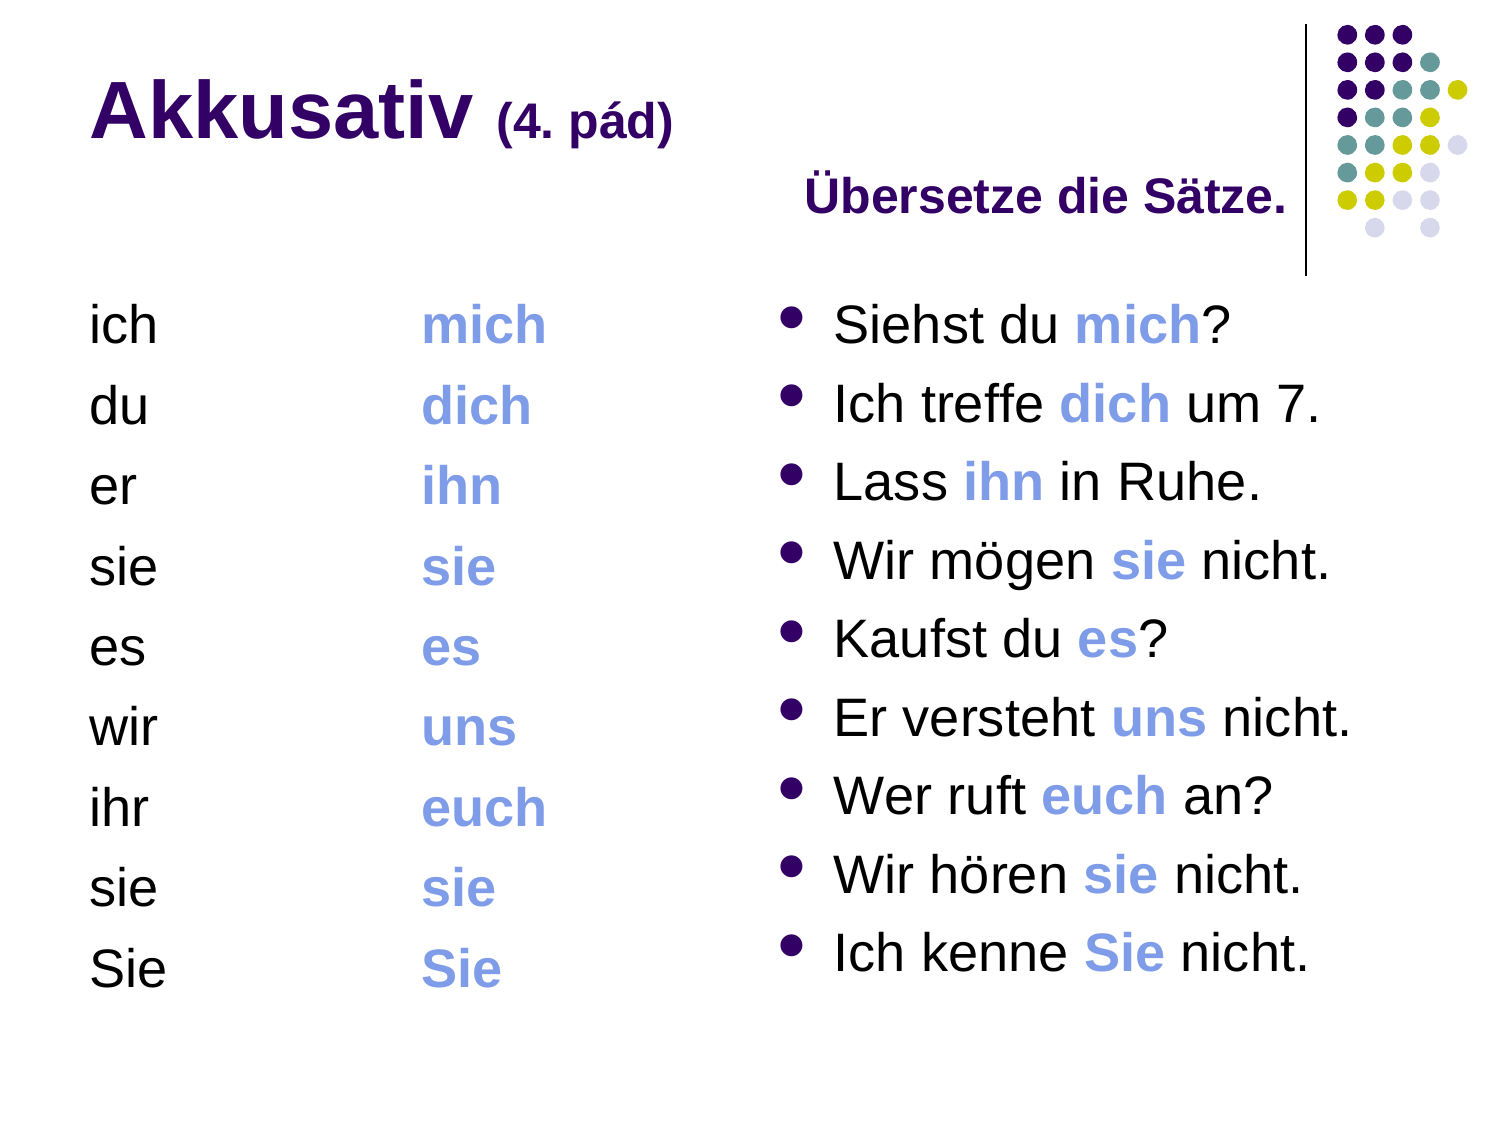

# Akkusativ (4. pád) Übersetze die Sätze.
| ich | mich |
| --- | --- |
| du | dich |
| er | ihn |
| sie | sie |
| es | es |
| wir | uns |
| ihr | euch |
| sie | sie |
| Sie | Sie |
Siehst du mich?
Ich treffe dich um 7.
Lass ihn in Ruhe.
Wir mögen sie nicht.
Kaufst du es?
Er versteht uns nicht.
Wer ruft euch an?
Wir hören sie nicht.
Ich kenne Sie nicht.